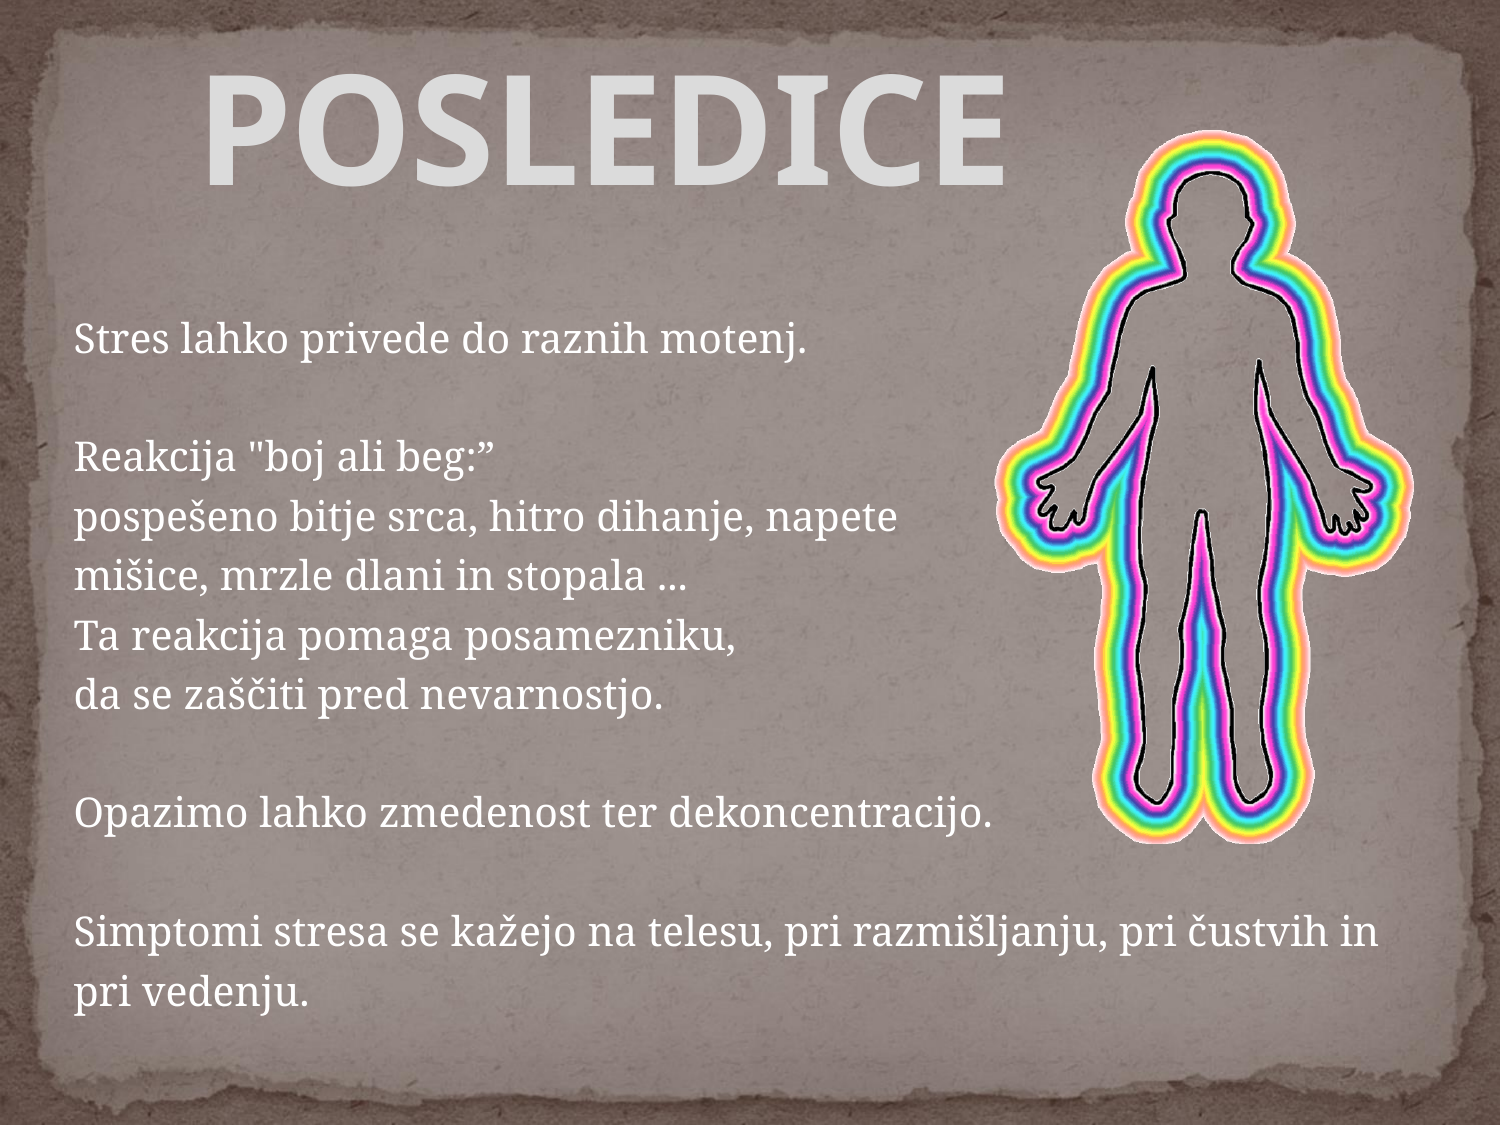

POSLEDICE
# Stres lahko privede do raznih motenj.
Reakcija "boj ali beg:”
pospešeno bitje srca, hitro dihanje, napete
mišice, mrzle dlani in stopala ...
Ta reakcija pomaga posamezniku,
da se zaščiti pred nevarnostjo.
Opazimo lahko zmedenost ter dekoncentracijo.
Simptomi stresa se kažejo na telesu, pri razmišljanju, pri čustvih in
pri vedenju.